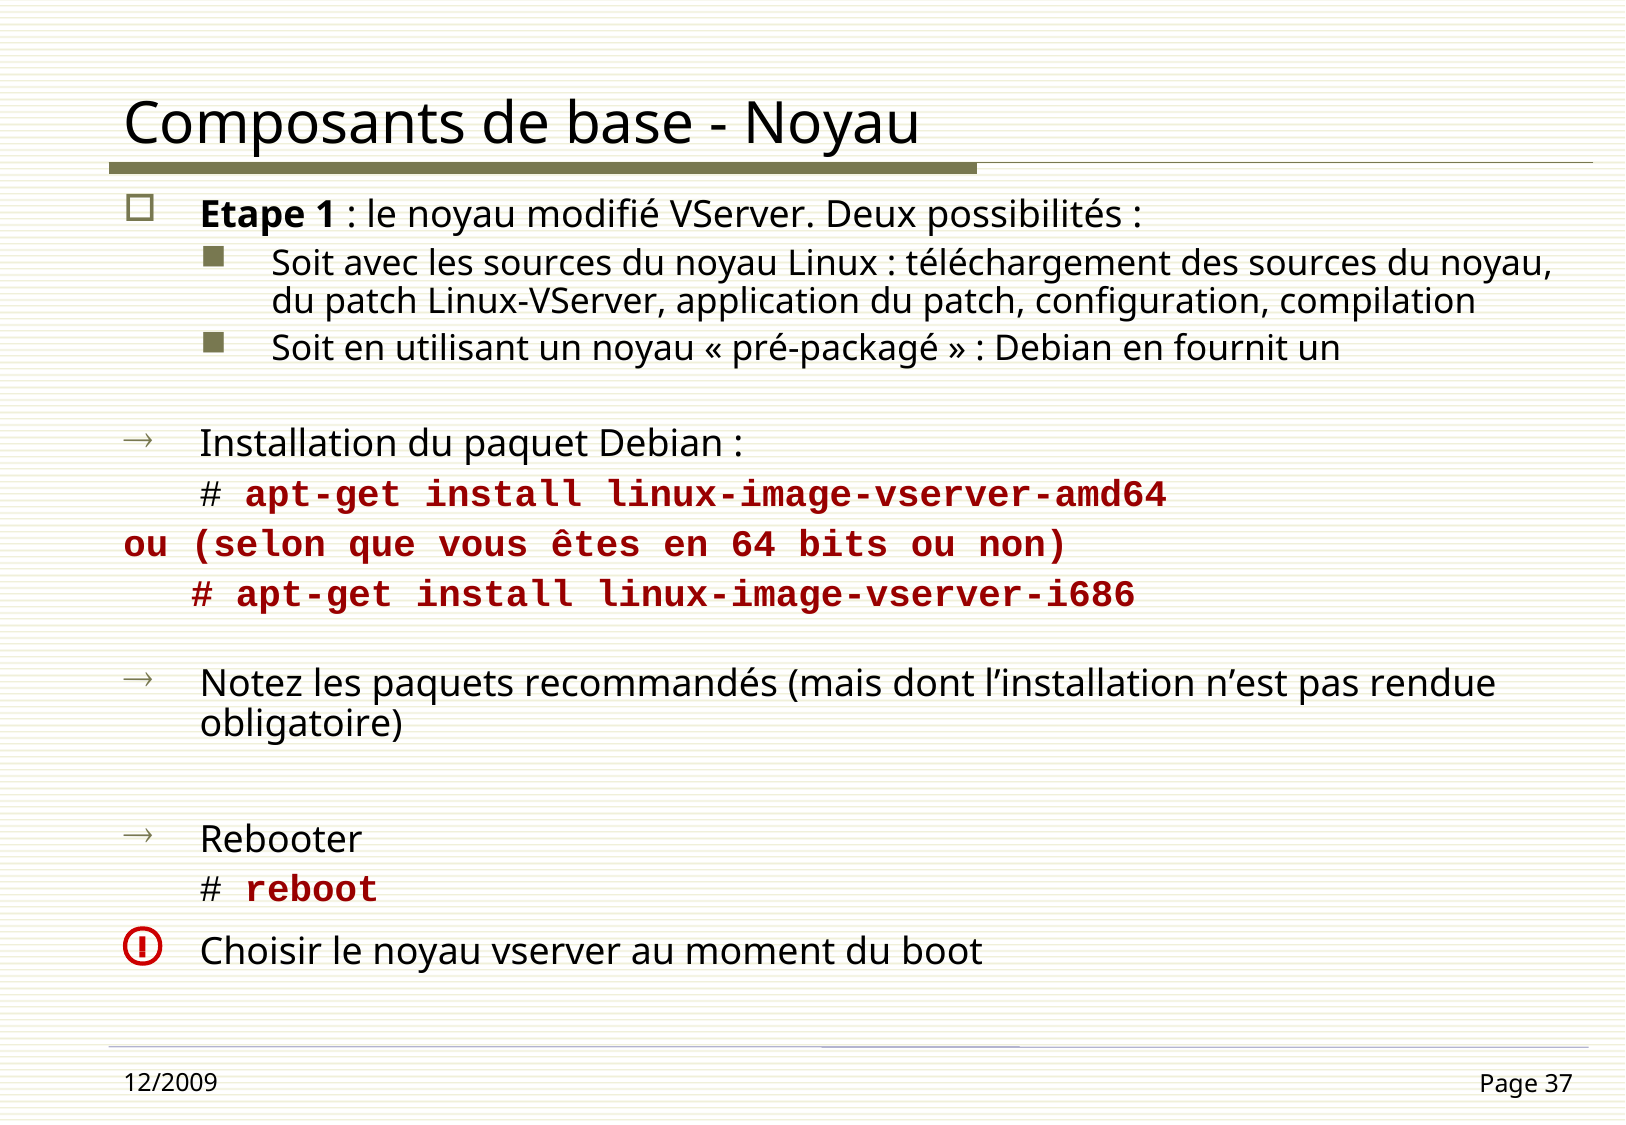

# Composants de base - Noyau
Etape 1 : le noyau modifié VServer. Deux possibilités :
Soit avec les sources du noyau Linux : téléchargement des sources du noyau, du patch Linux-VServer, application du patch, configuration, compilation
Soit en utilisant un noyau « pré-packagé » : Debian en fournit un
Installation du paquet Debian :
	# apt-get install linux-image-vserver-amd64
ou (selon que vous êtes en 64 bits ou non)
 # apt-get install linux-image-vserver-i686
Notez les paquets recommandés (mais dont l’installation n’est pas rendue obligatoire)‏
Rebooter
	# reboot
 	Choisir le noyau vserver au moment du boot
37